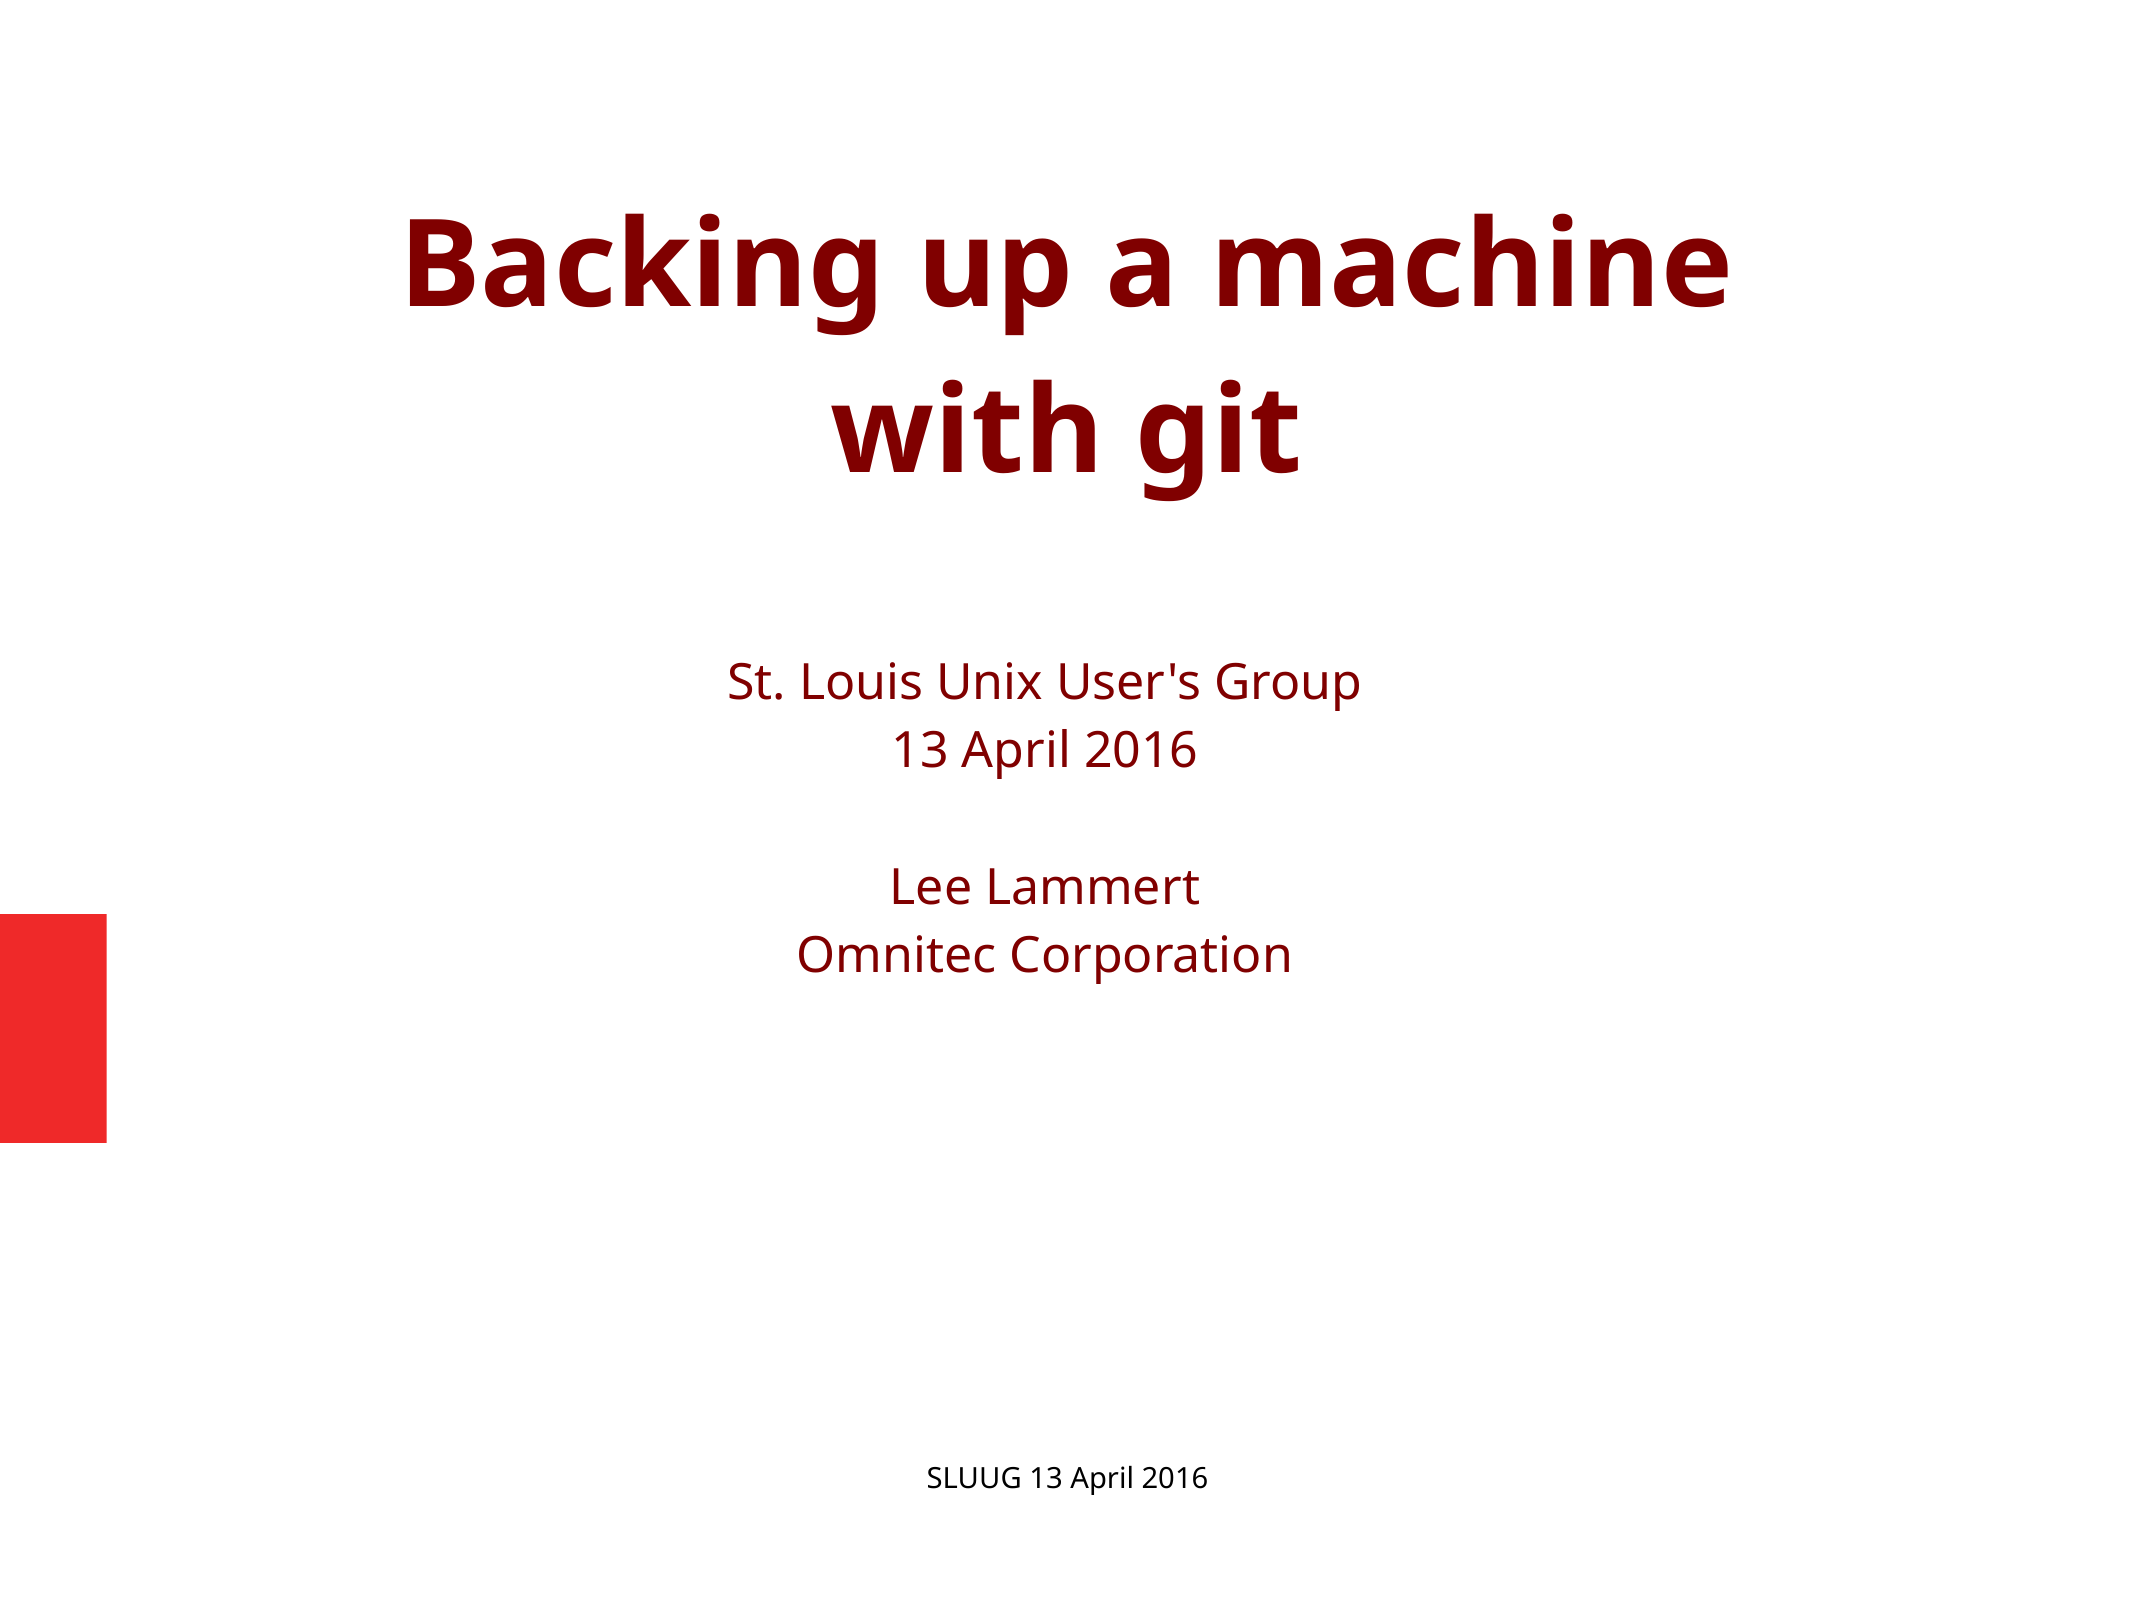

# Backing up a machine with git
St. Louis Unix User's Group
13 April 2016
Lee Lammert
Omnitec Corporation